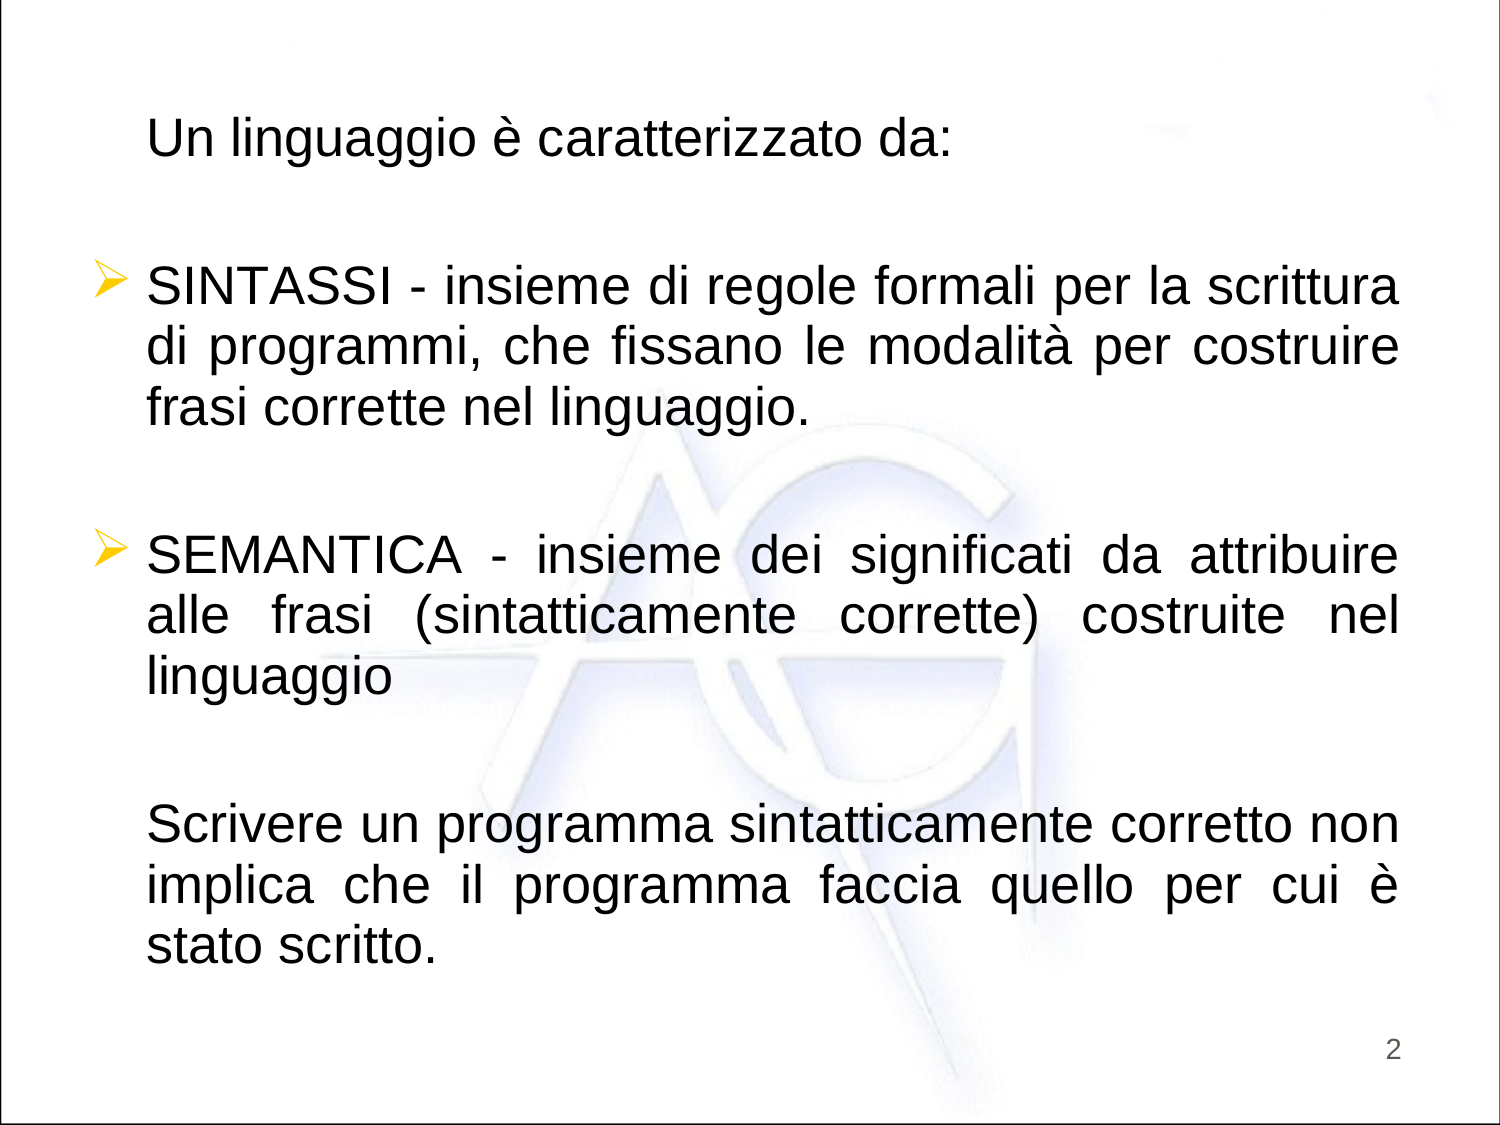

# Un linguaggio è caratterizzato da:
SINTASSI - insieme di regole formali per la scrittura di programmi, che fissano le modalità per costruire frasi corrette nel linguaggio.
SEMANTICA - insieme dei significati da attribuire alle frasi (sintatticamente corrette) costruite nel linguaggio
Scrivere un programma sintatticamente corretto non implica che il programma faccia quello per cui è stato scritto.
2